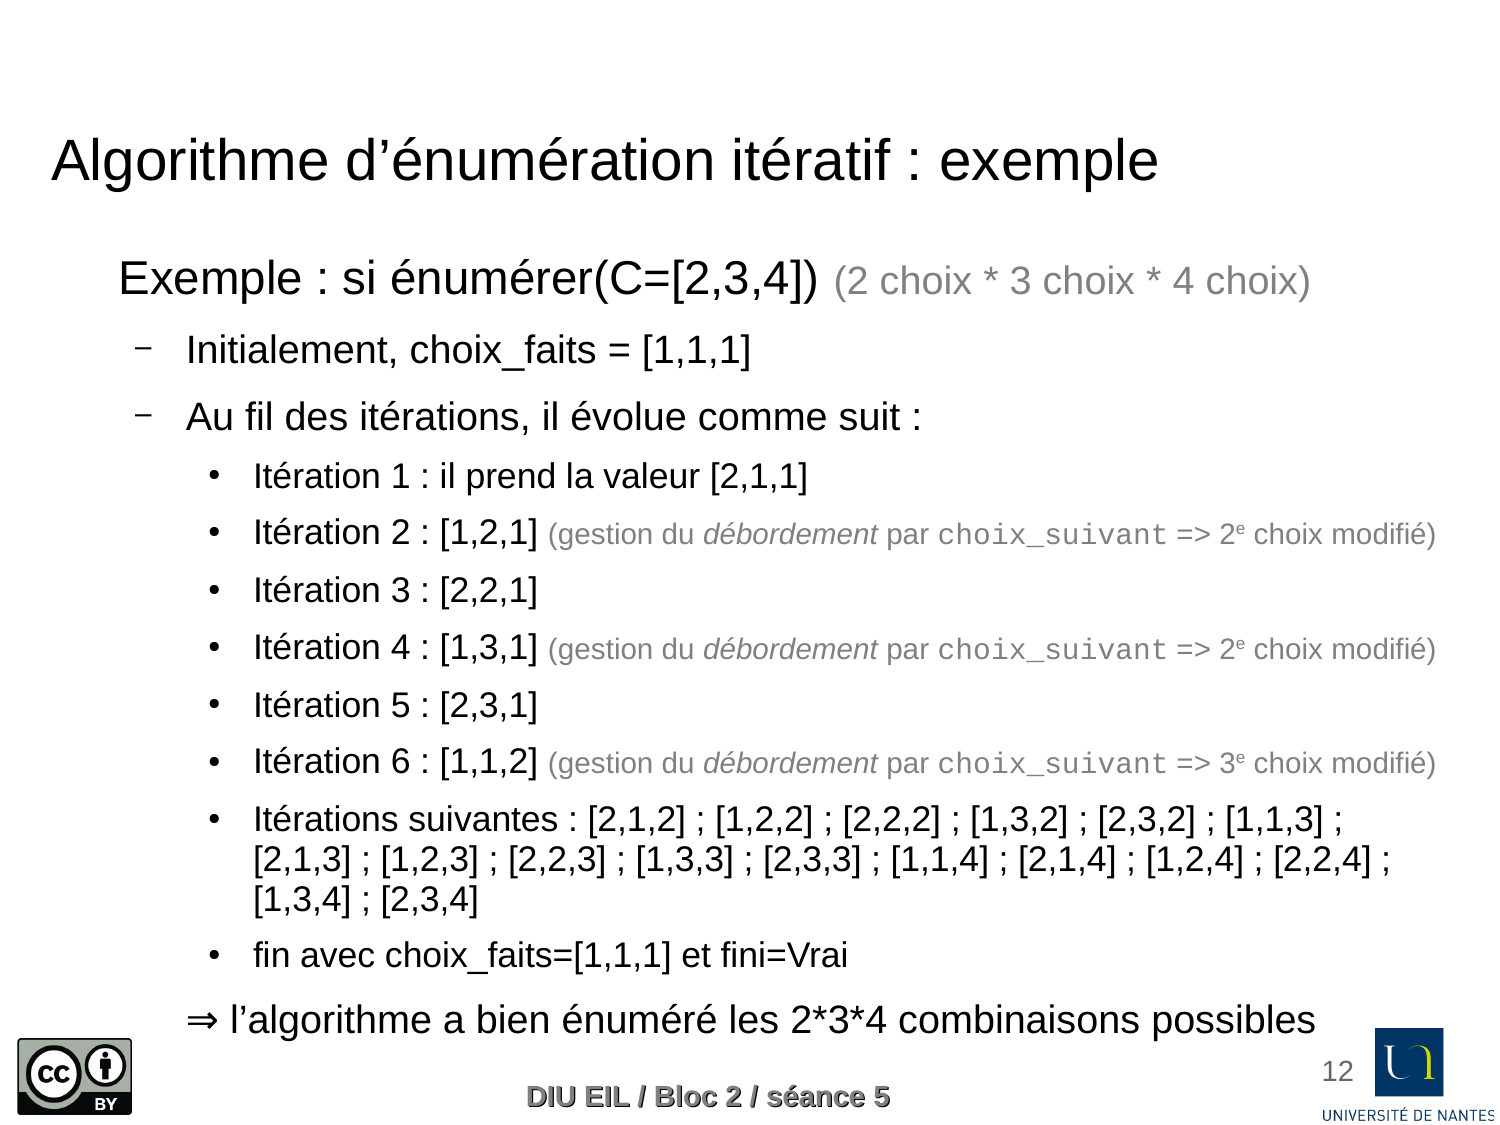

# Algorithme d’énumération itératif : exemple
Exemple : si énumérer(C=[2,3,4]) (2 choix * 3 choix * 4 choix)
Initialement, choix_faits = [1,1,1]
Au fil des itérations, il évolue comme suit :
Itération 1 : il prend la valeur [2,1,1]
Itération 2 : [1,2,1] (gestion du débordement par choix_suivant => 2e choix modifié)
Itération 3 : [2,2,1]
Itération 4 : [1,3,1] (gestion du débordement par choix_suivant => 2e choix modifié)
Itération 5 : [2,3,1]
Itération 6 : [1,1,2] (gestion du débordement par choix_suivant => 3e choix modifié)
Itérations suivantes : [2,1,2] ; [1,2,2] ; [2,2,2] ; [1,3,2] ; [2,3,2] ; [1,1,3] ; [2,1,3] ; [1,2,3] ; [2,2,3] ; [1,3,3] ; [2,3,3] ; [1,1,4] ; [2,1,4] ; [1,2,4] ; [2,2,4] ; [1,3,4] ; [2,3,4]
fin avec choix_faits=[1,1,1] et fini=Vrai
⇒ l’algorithme a bien énuméré les 2*3*4 combinaisons possibles
12